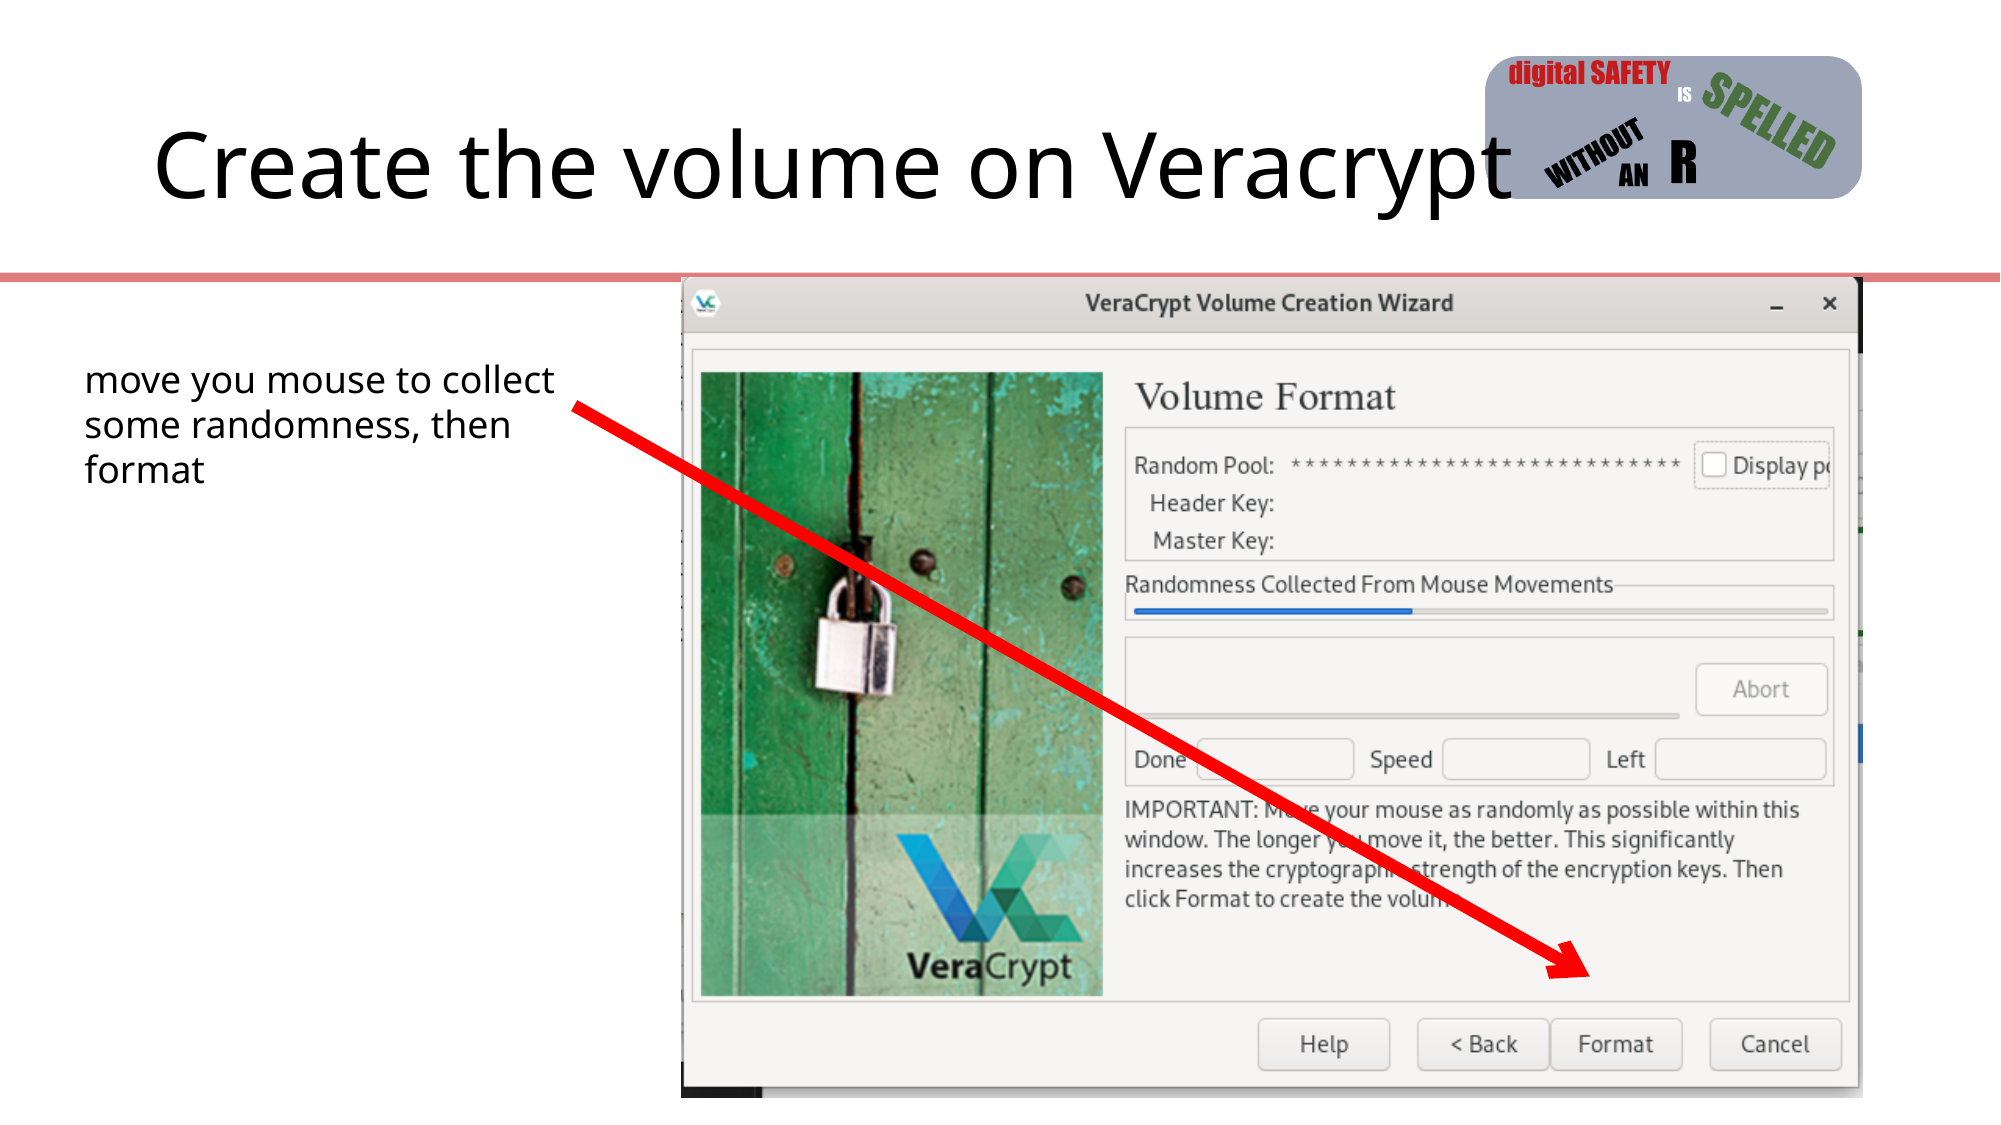

# Create the volume on Veracrypt
move you mouse to collect some randomness, then format